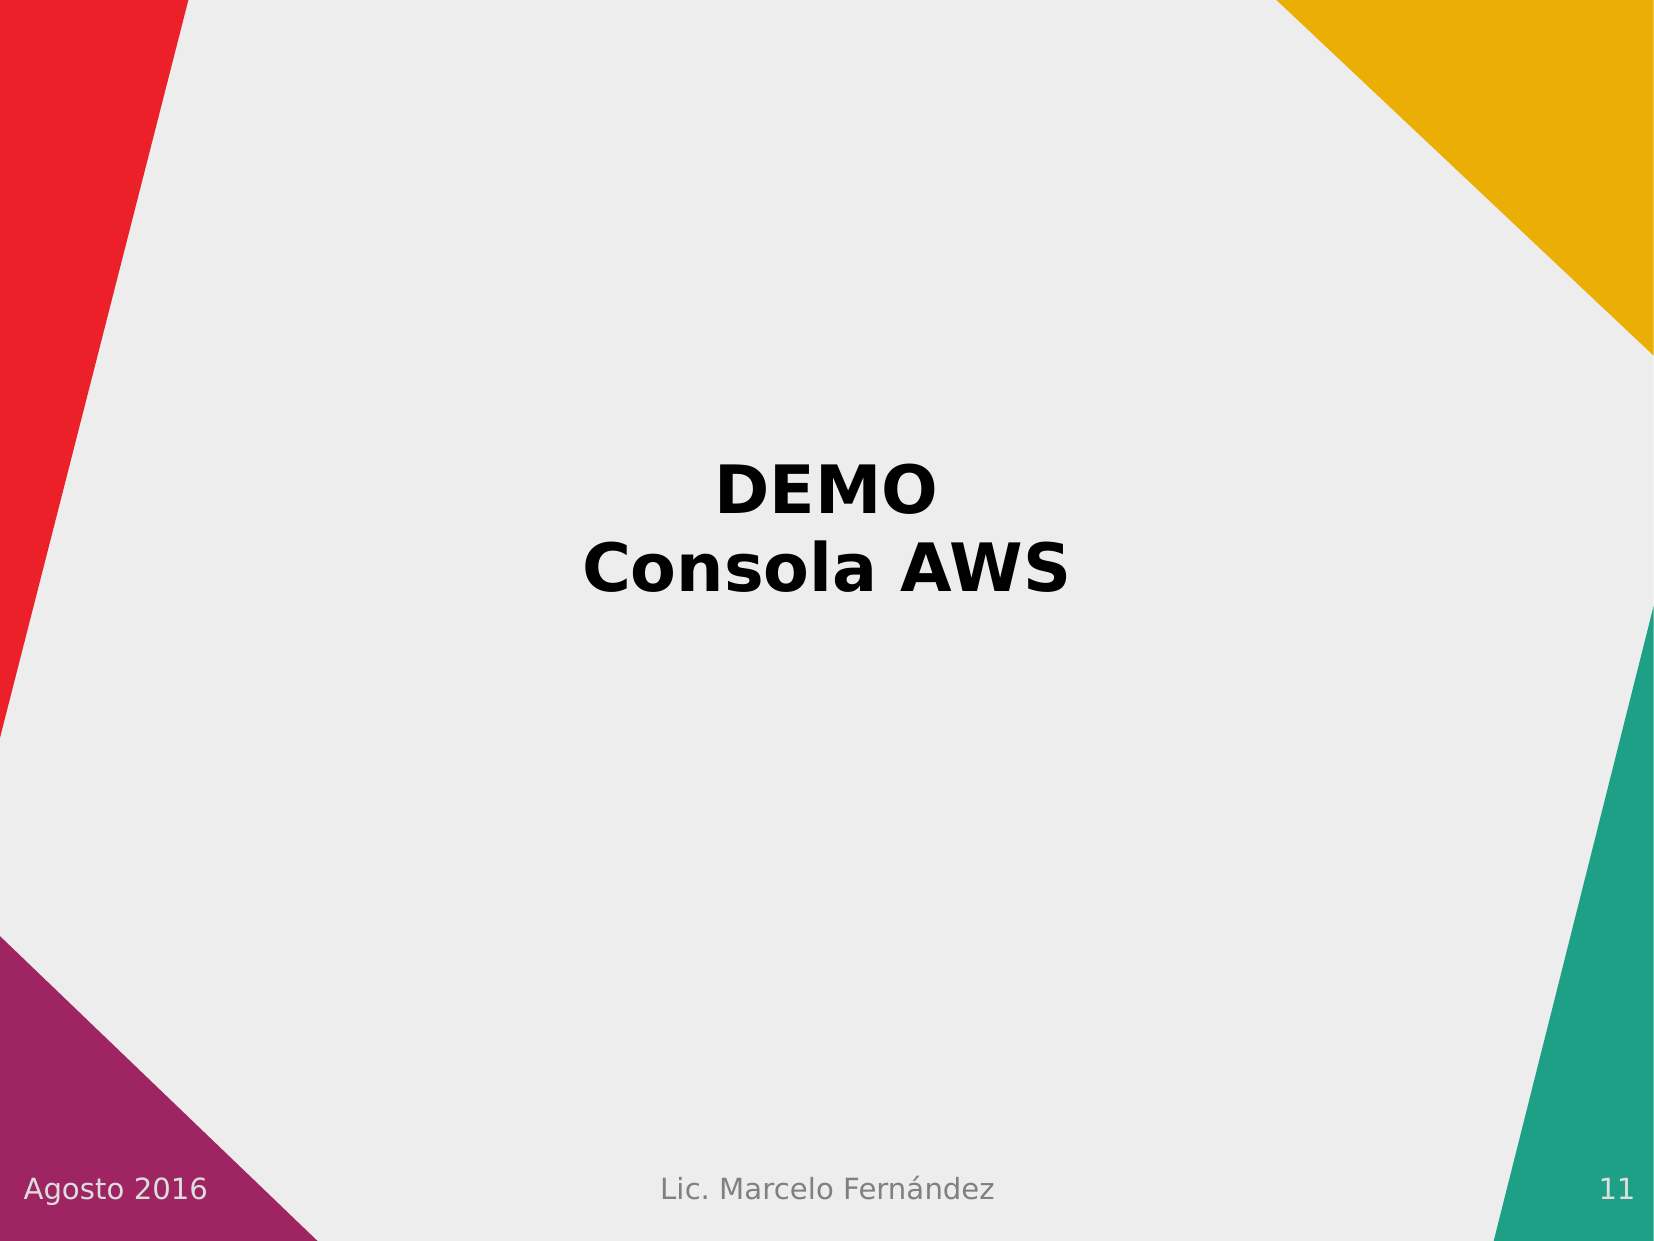

# DEMO
Consola AWS
Agosto 2016
Lic. Marcelo Fernández
11